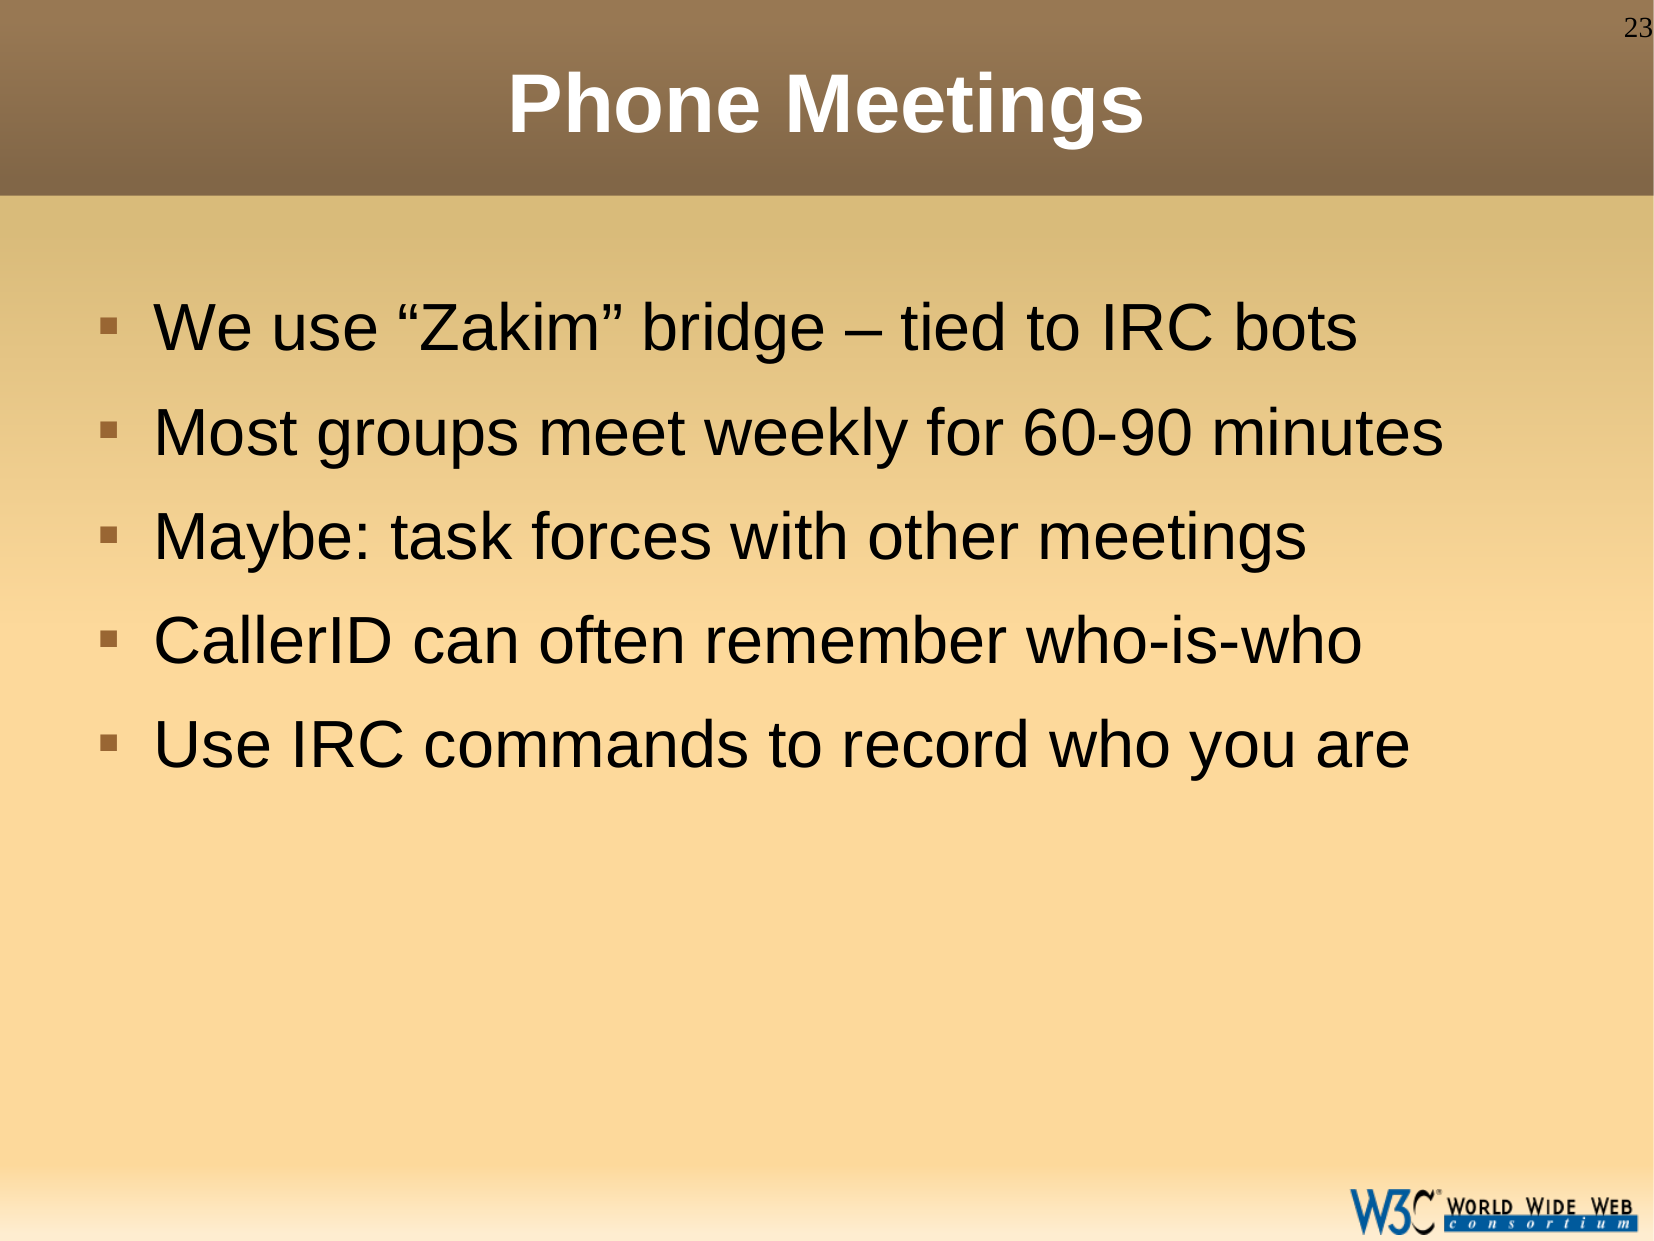

# Phone Meetings
23
We use “Zakim” bridge – tied to IRC bots
Most groups meet weekly for 60-90 minutes
Maybe: task forces with other meetings
CallerID can often remember who-is-who
Use IRC commands to record who you are